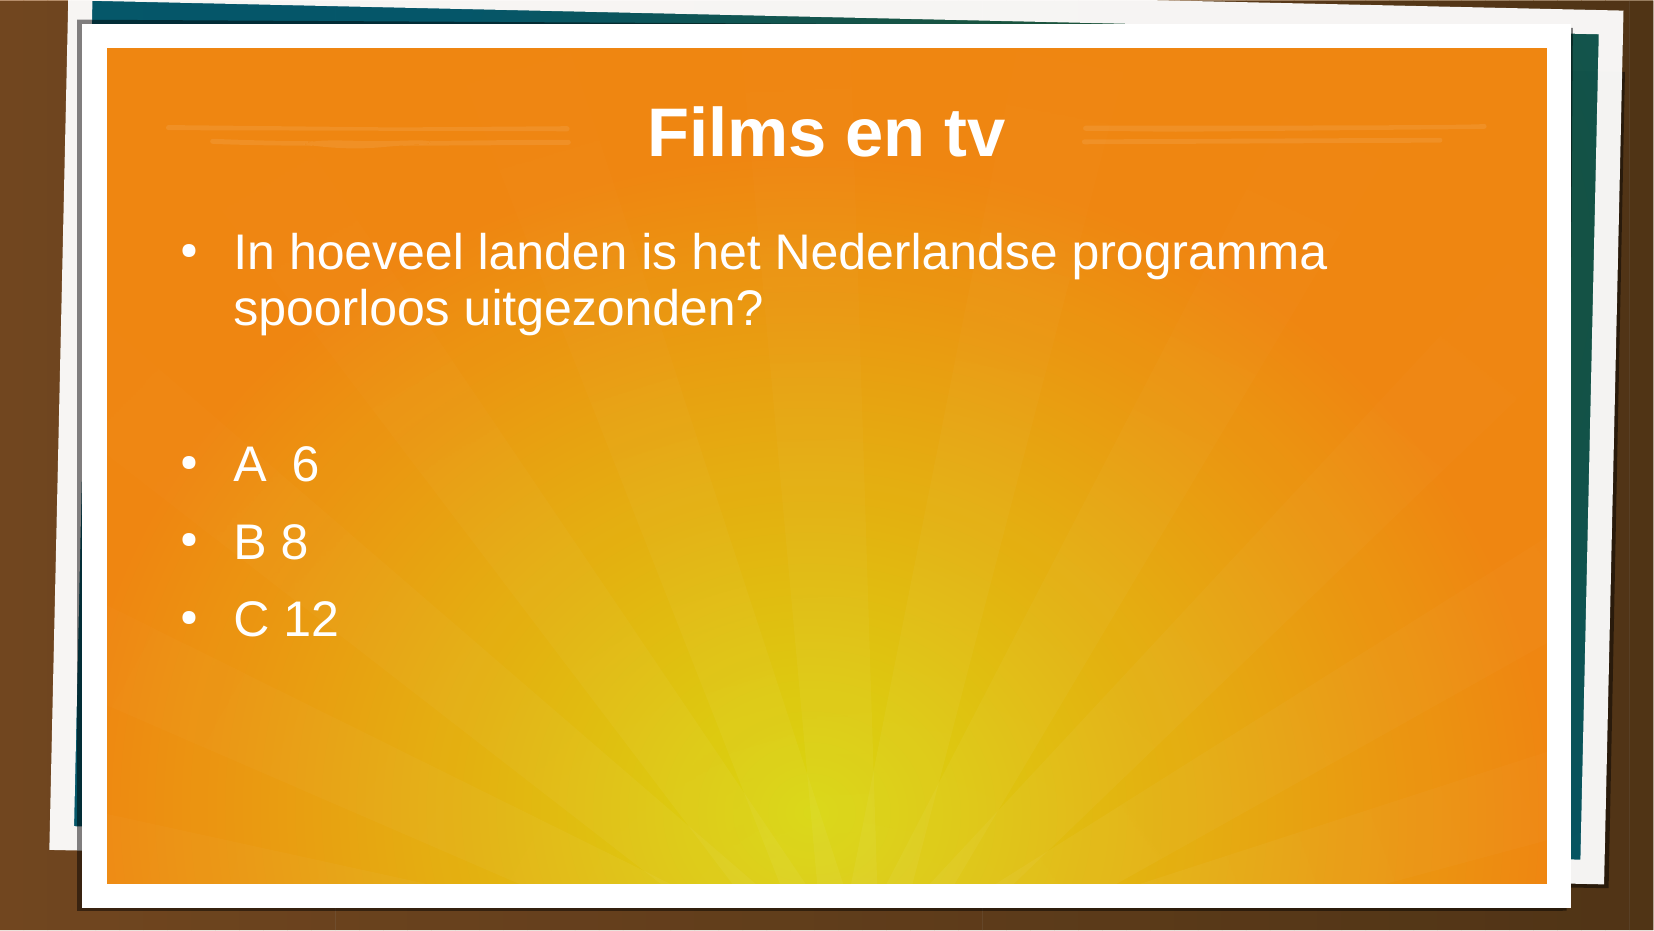

# Films en tv
In hoeveel landen is het Nederlandse programma spoorloos uitgezonden?
A 6
B 8
C 12